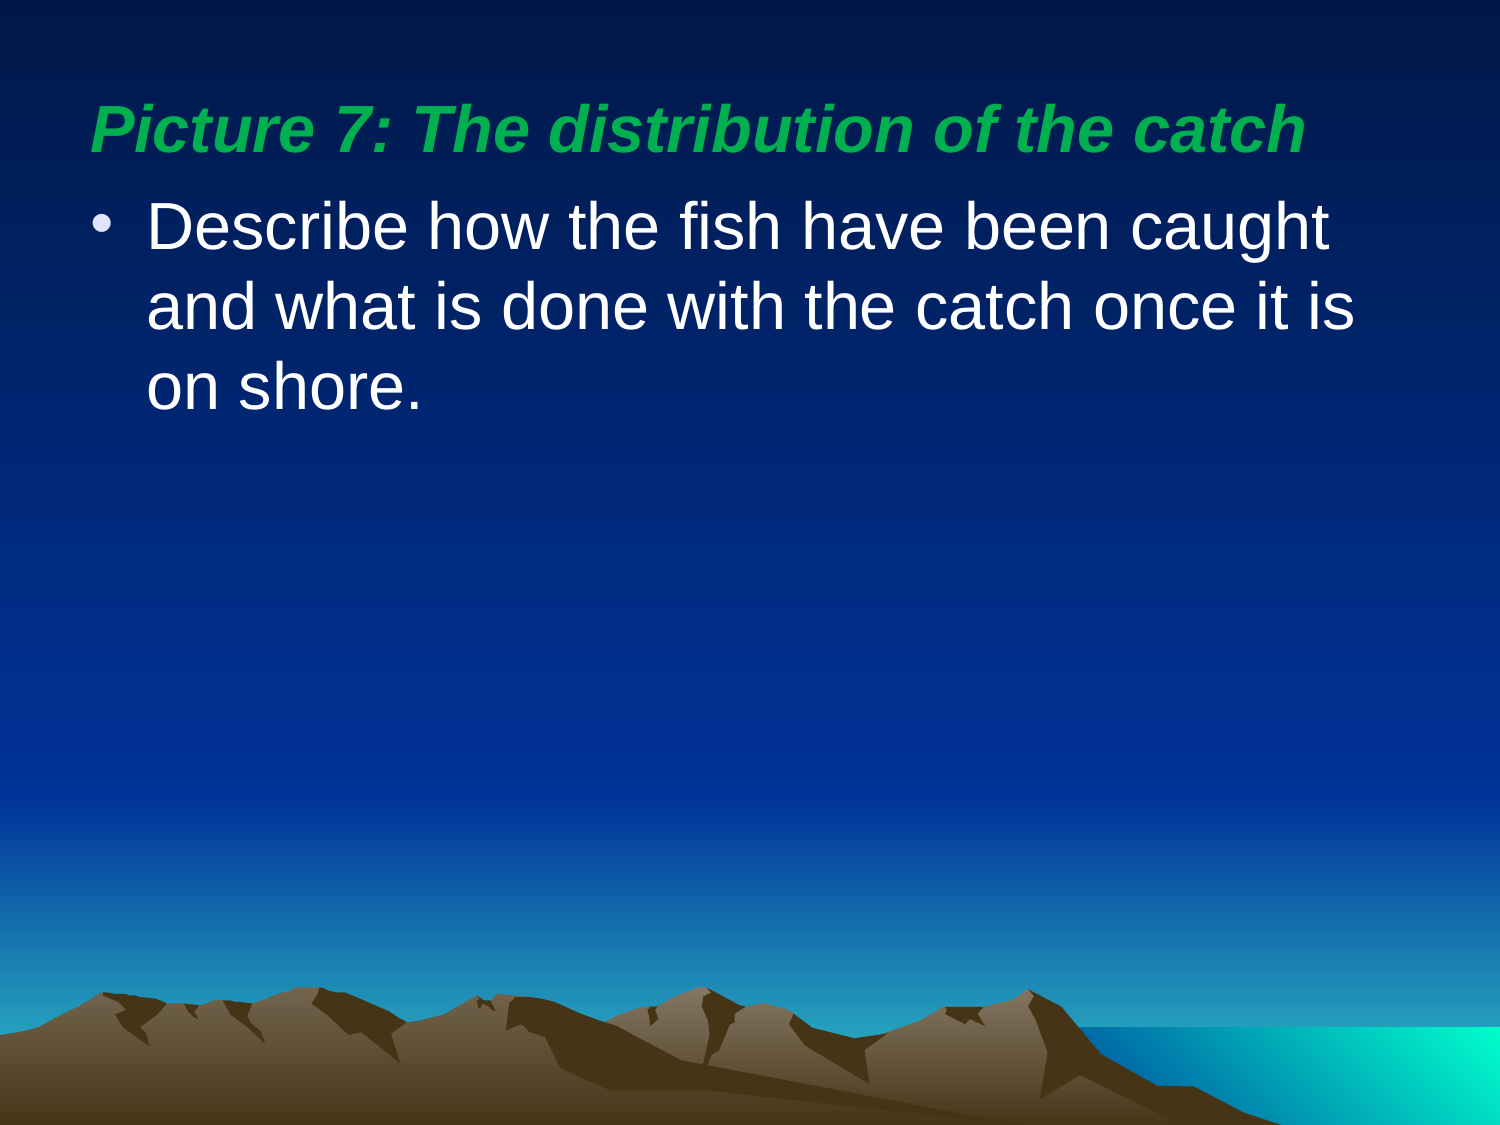

# Picture 7: The distribution of the catch
Describe how the fish have been caught and what is done with the catch once it is on shore.